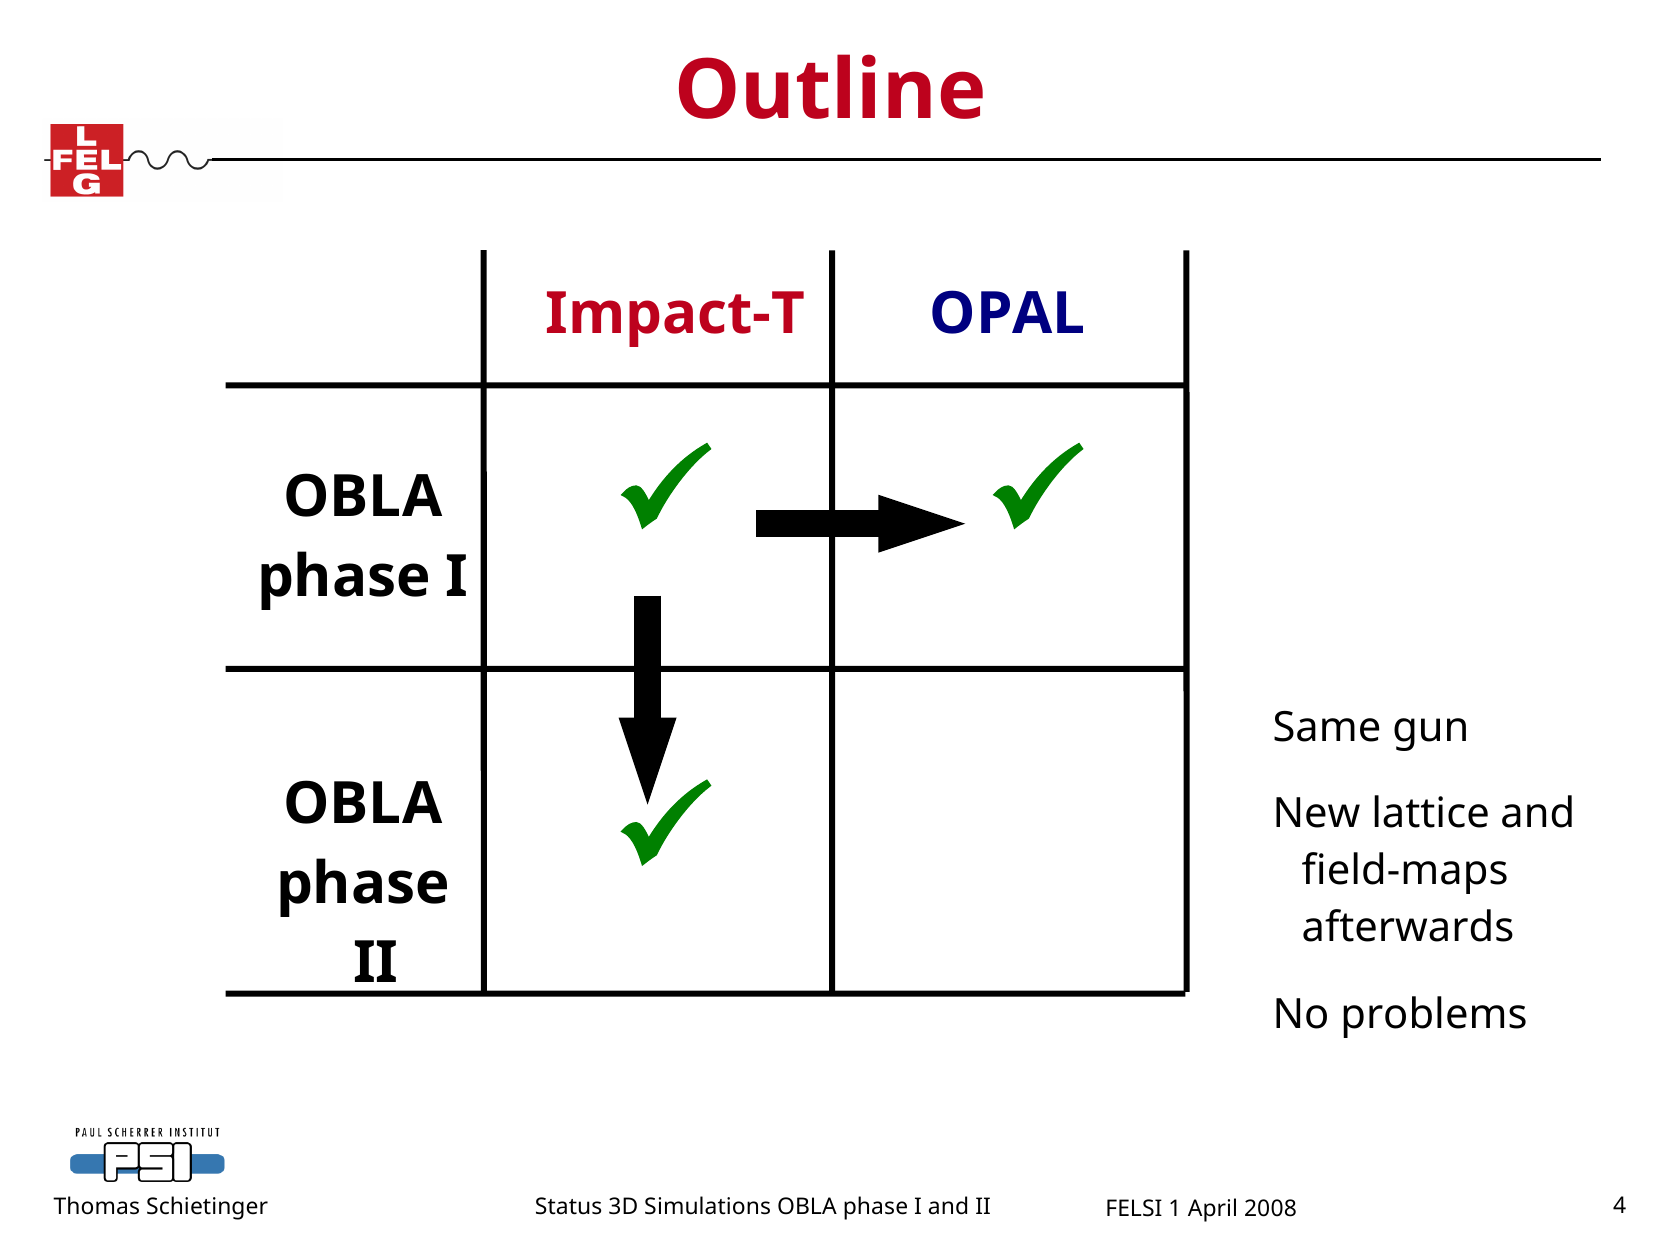

# Outline
Impact-T
OPAL
OBLA
phase I
✓
✓
Same gun
New lattice and field-maps afterwards
No problems
OBLA
phase II
✓